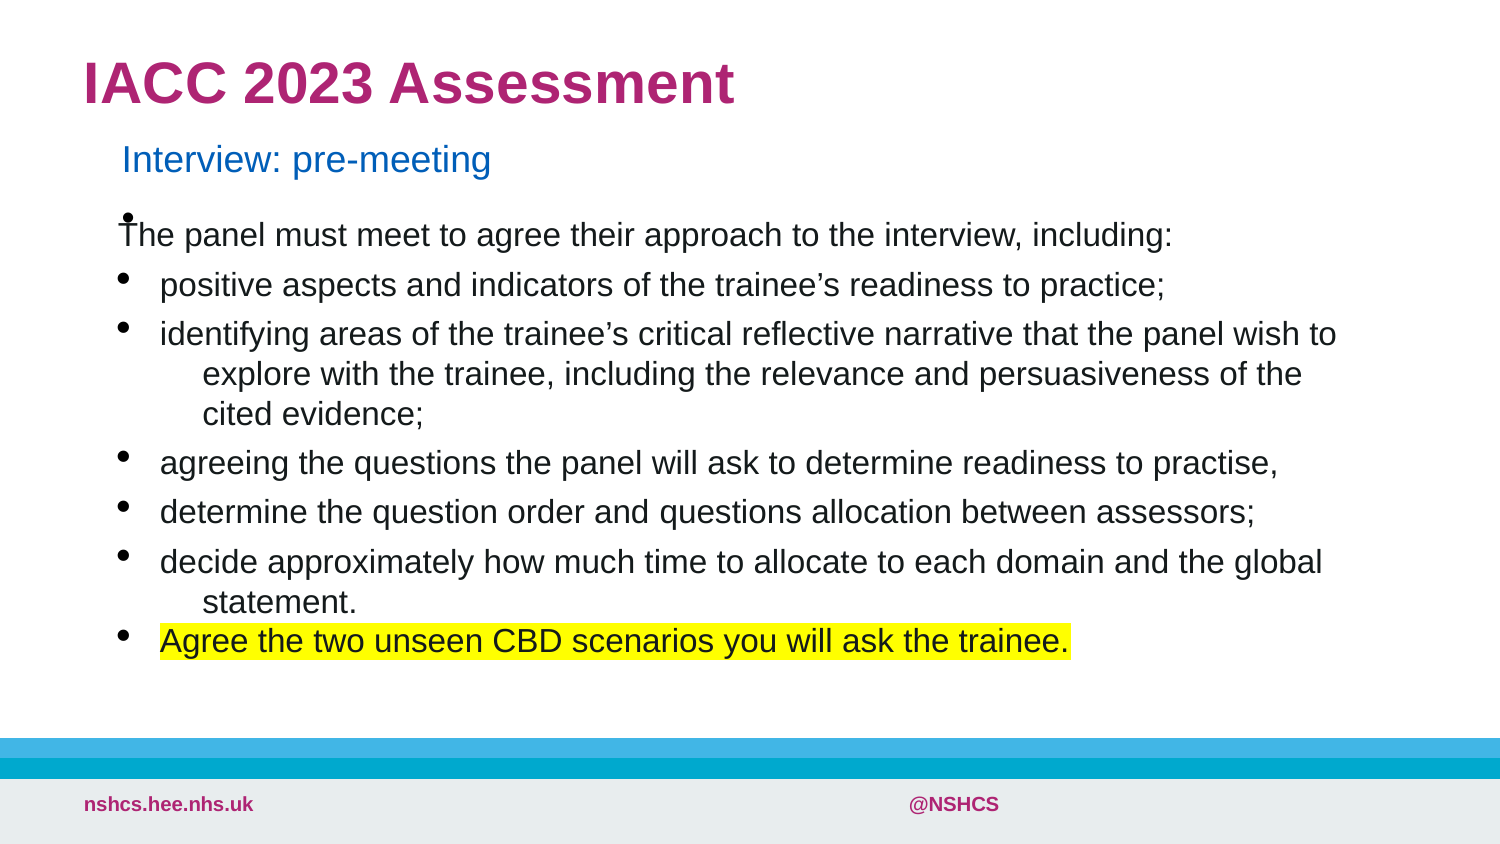

# IACC 2023 Assessment
Interview: pre-meeting
The panel must meet to agree their approach to the interview, including:
positive aspects and indicators of the trainee’s readiness to practice;
identifying areas of the trainee’s critical reflective narrative that the panel wish to explore with the trainee, including the relevance and persuasiveness of the cited evidence;
agreeing the questions the panel will ask to determine readiness to practise,
determine the question order and questions allocation between assessors;
decide approximately how much time to allocate to each domain and the global statement.
Agree the two unseen CBD scenarios you will ask the trainee.